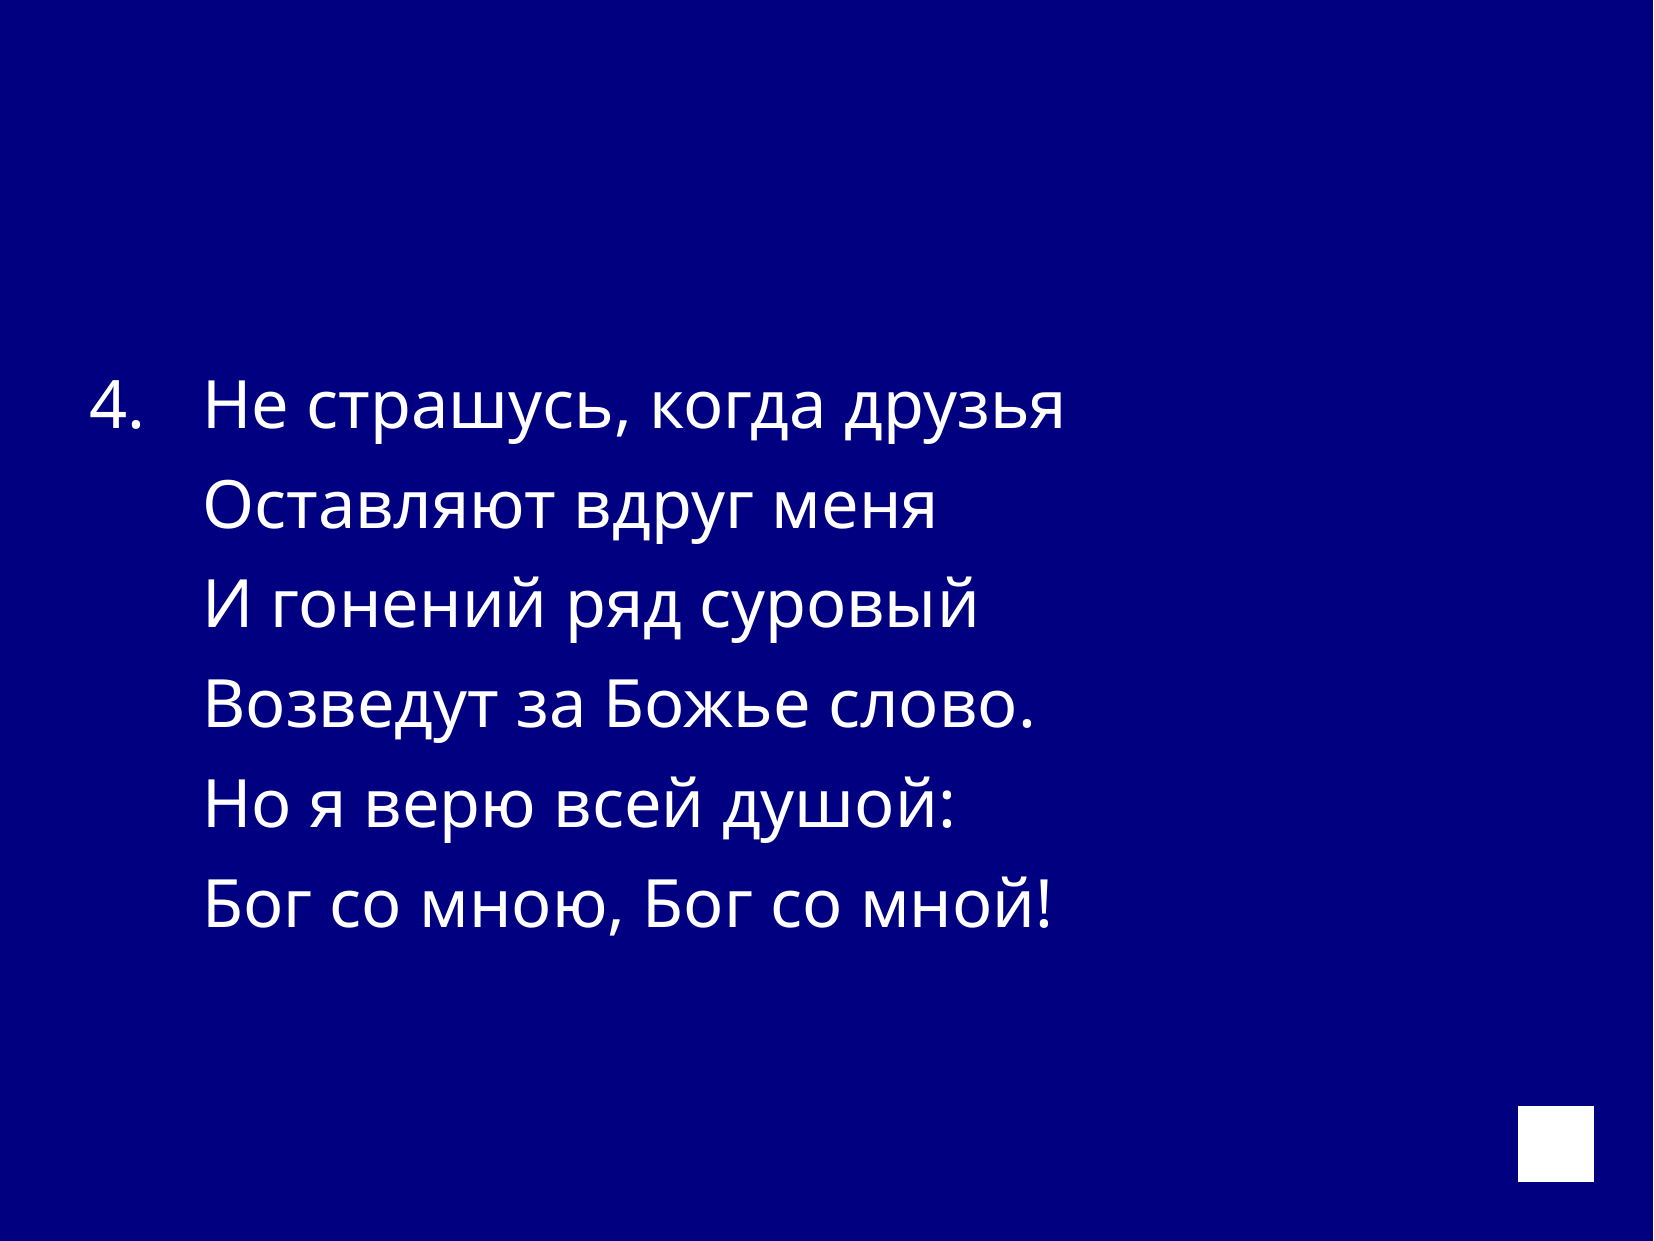

4.	Не страшусь, когда друзья
	Оставляют вдруг меня
	И гонений ряд суровый
	Возведут за Божье слово.
	Но я верю всей душой:
	Бог со мною, Бог со мной!